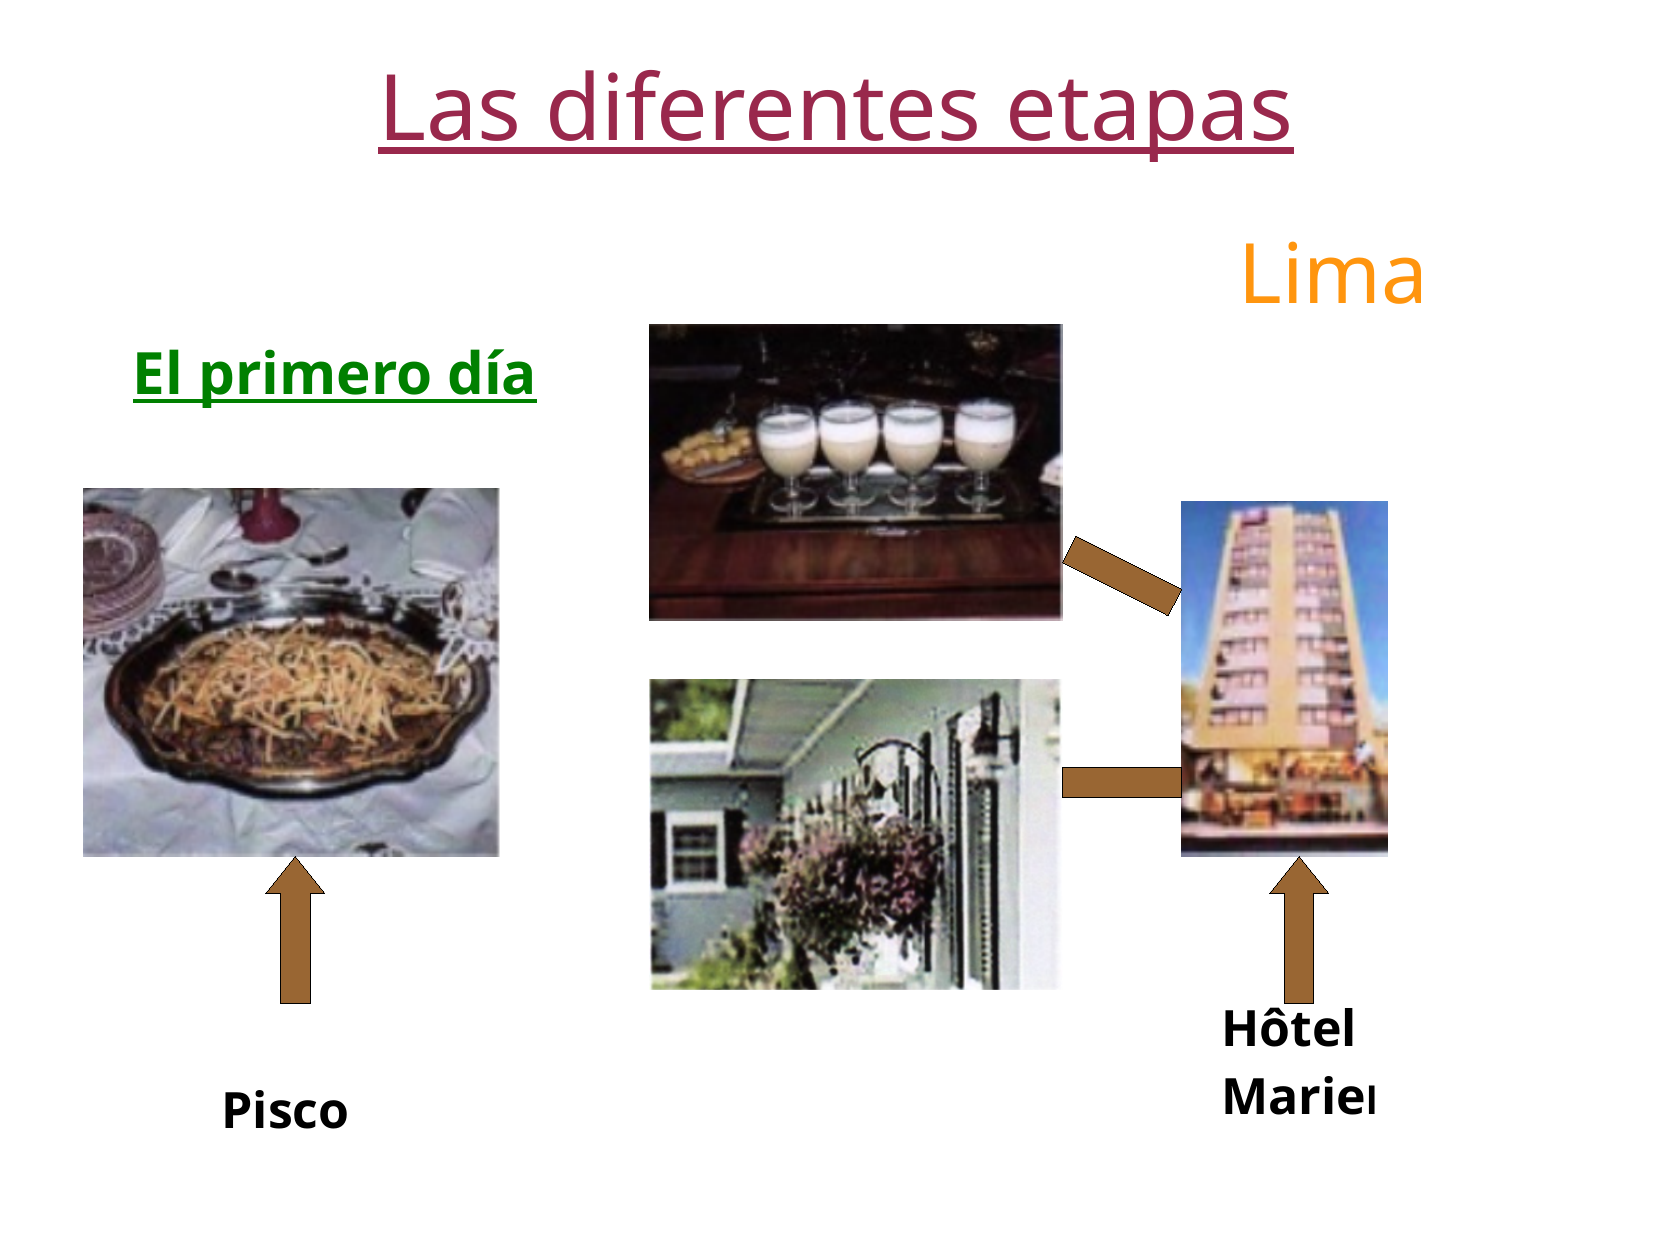

Las diferentes etapas
Lima
El primero día
Hôtel
Mariel
Pisco